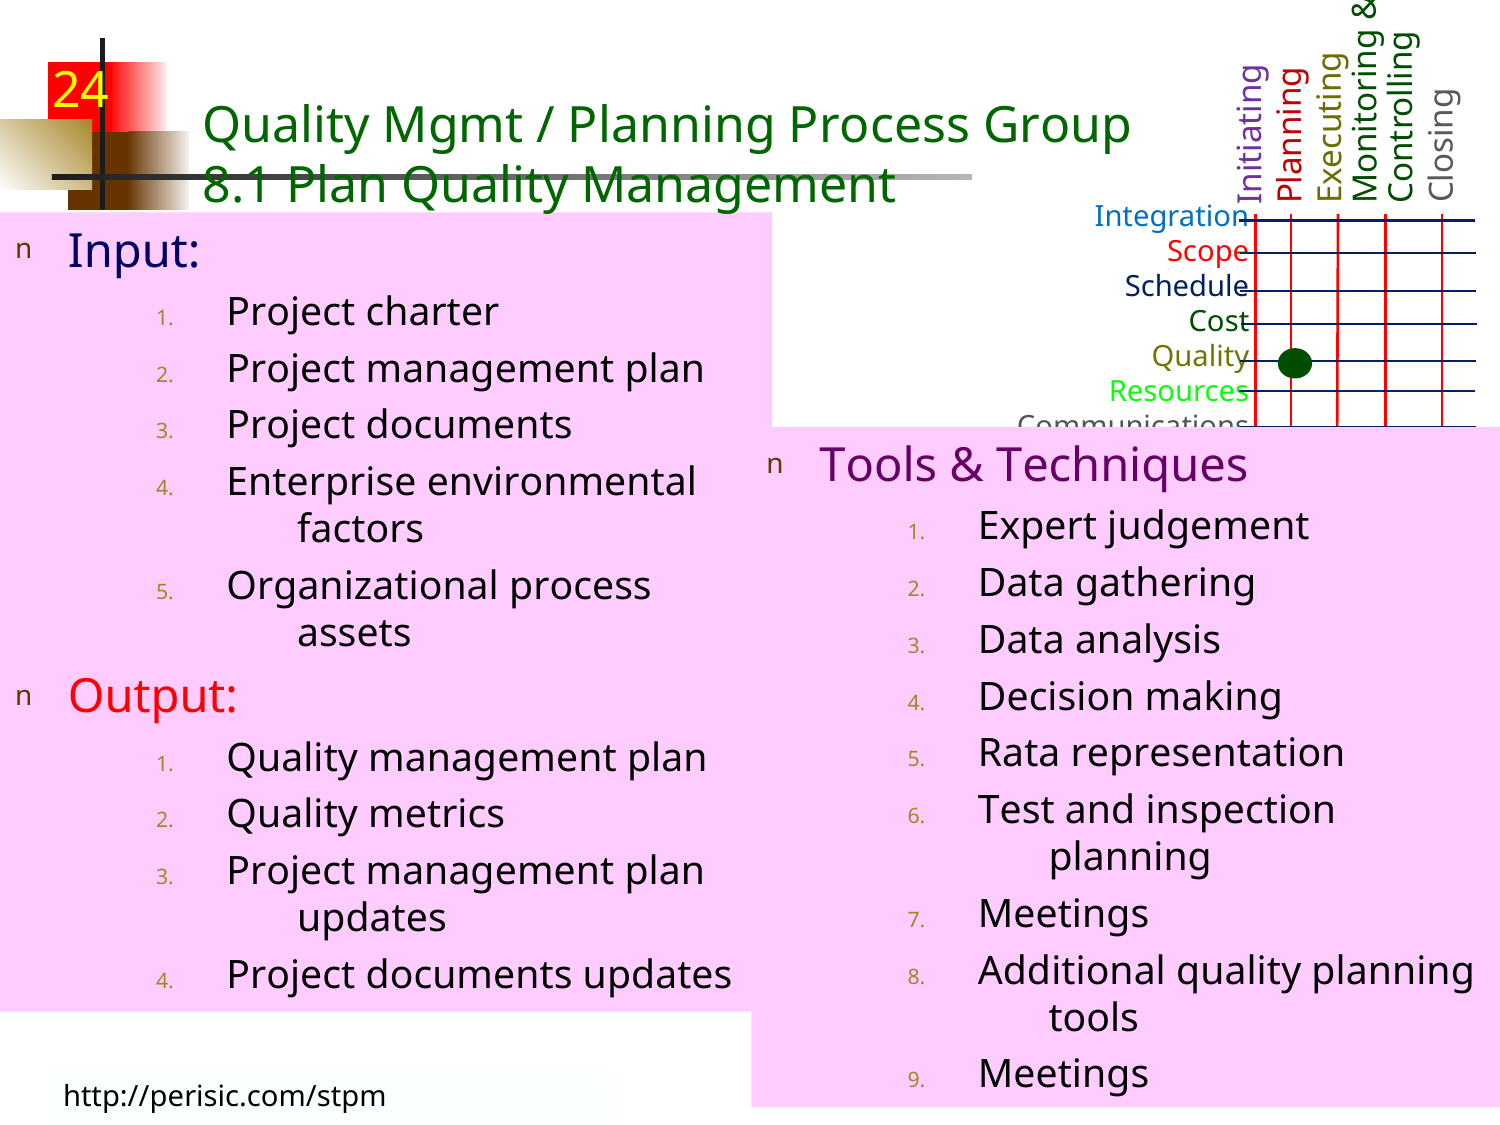

Initiating
Planning
Executing
Monitoring &
Controlling
Closing
Integration
Scope
Schedule
Cost
Quality
Resources
Communications
Risk
Procurement
Stakeholders
Quality Mgmt / Planning Process Group
8.1 Plan Quality Management
# Input:
Project charter
Project management plan
Project documents
Enterprise environmental factors
Organizational process assets
Output:
Quality management plan
Quality metrics
Project management plan updates
Project documents updates
Tools & Techniques
Expert judgement
Data gathering
Data analysis
Decision making
Rata representation
Test and inspection planning
Meetings
Additional quality planning tools
Meetings
23
http://perisic.com/stpm